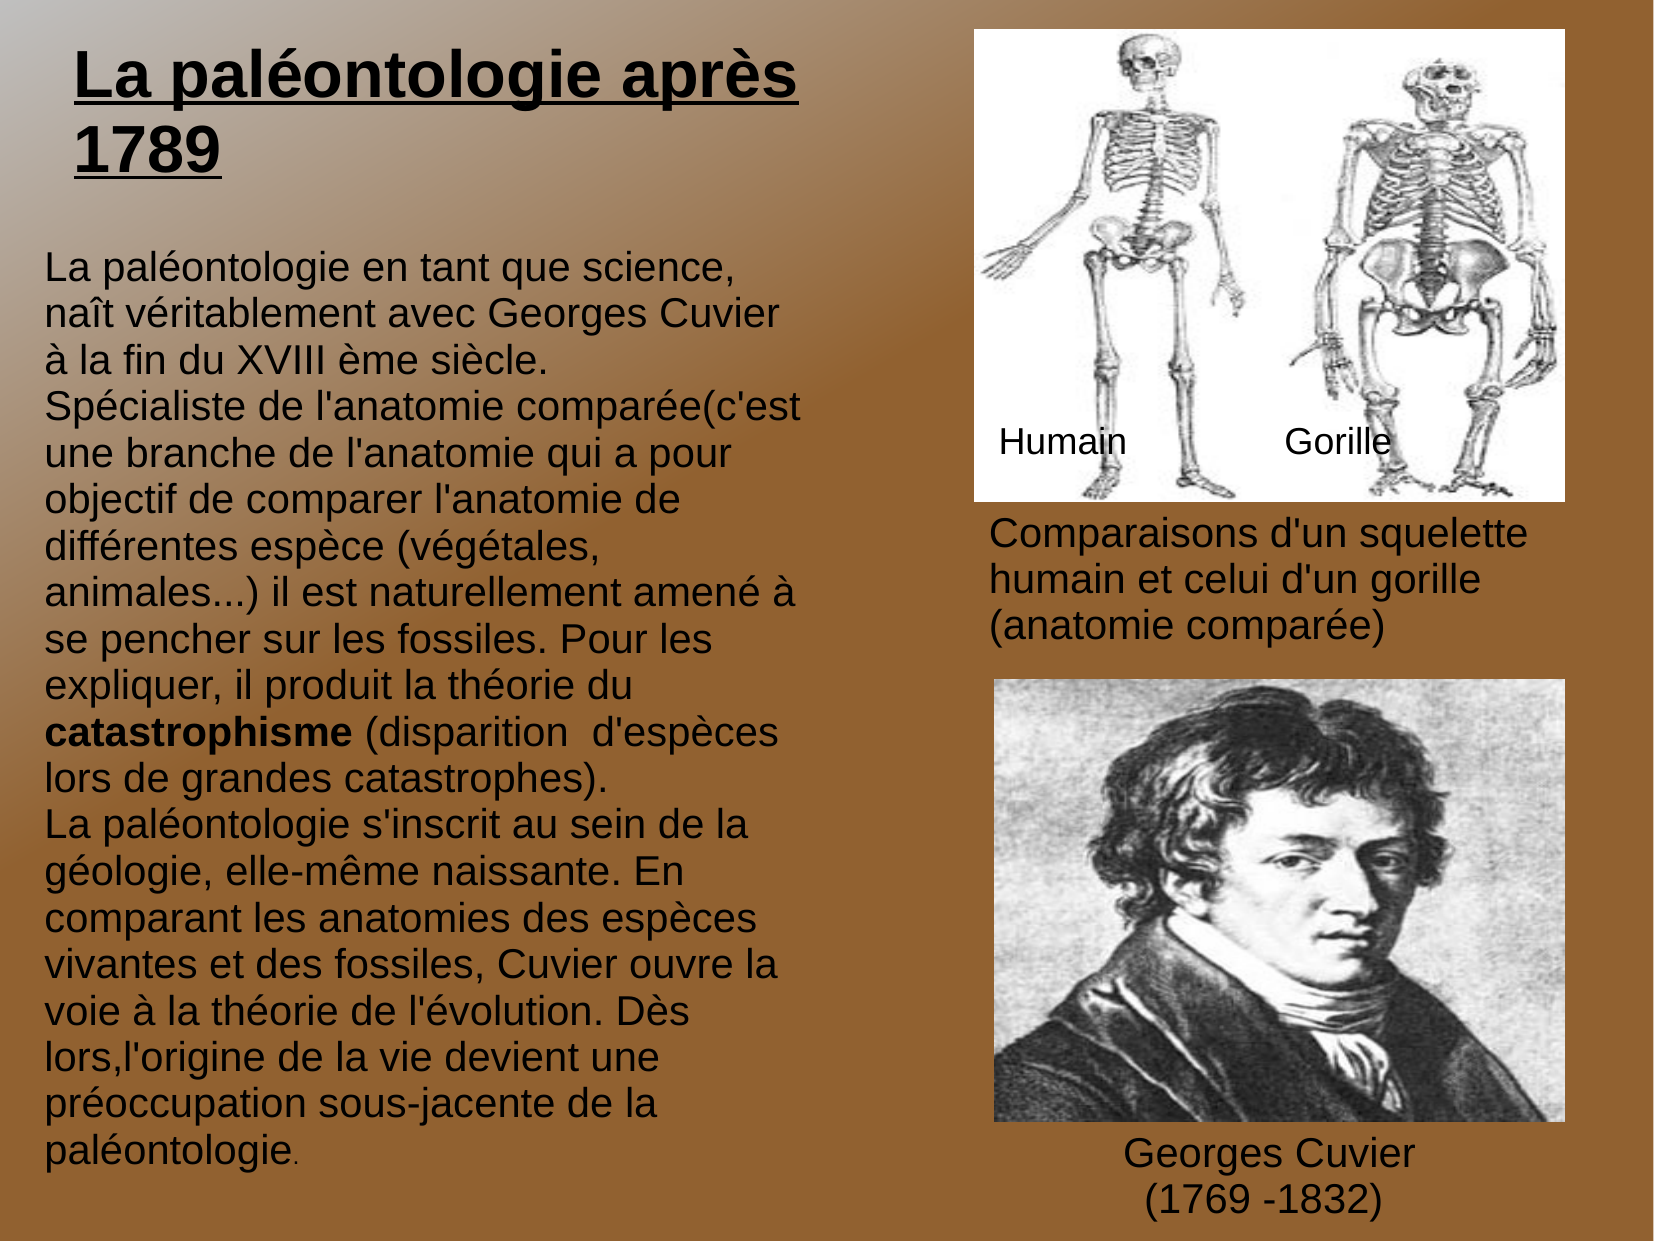

La paléontologie après 1789
La paléontologie en tant que science, naît véritablement avec Georges Cuvier à la fin du XVIII ème siècle.
Spécialiste de l'anatomie comparée(c'est une branche de l'anatomie qui a pour objectif de comparer l'anatomie de différentes espèce (végétales, animales...) il est naturellement amené à se pencher sur les fossiles. Pour les expliquer, il produit la théorie du catastrophisme (disparition d'espèces lors de grandes catastrophes).
La paléontologie s'inscrit au sein de la géologie, elle-même naissante. En comparant les anatomies des espèces vivantes et des fossiles, Cuvier ouvre la voie à la théorie de l'évolution. Dès lors,l'origine de la vie devient une préoccupation sous-jacente de la paléontologie.
Humain
Gorille
Comparaisons d'un squelette humain et celui d'un gorille (anatomie comparée)
Georges Cuvier
(1769 -1832)